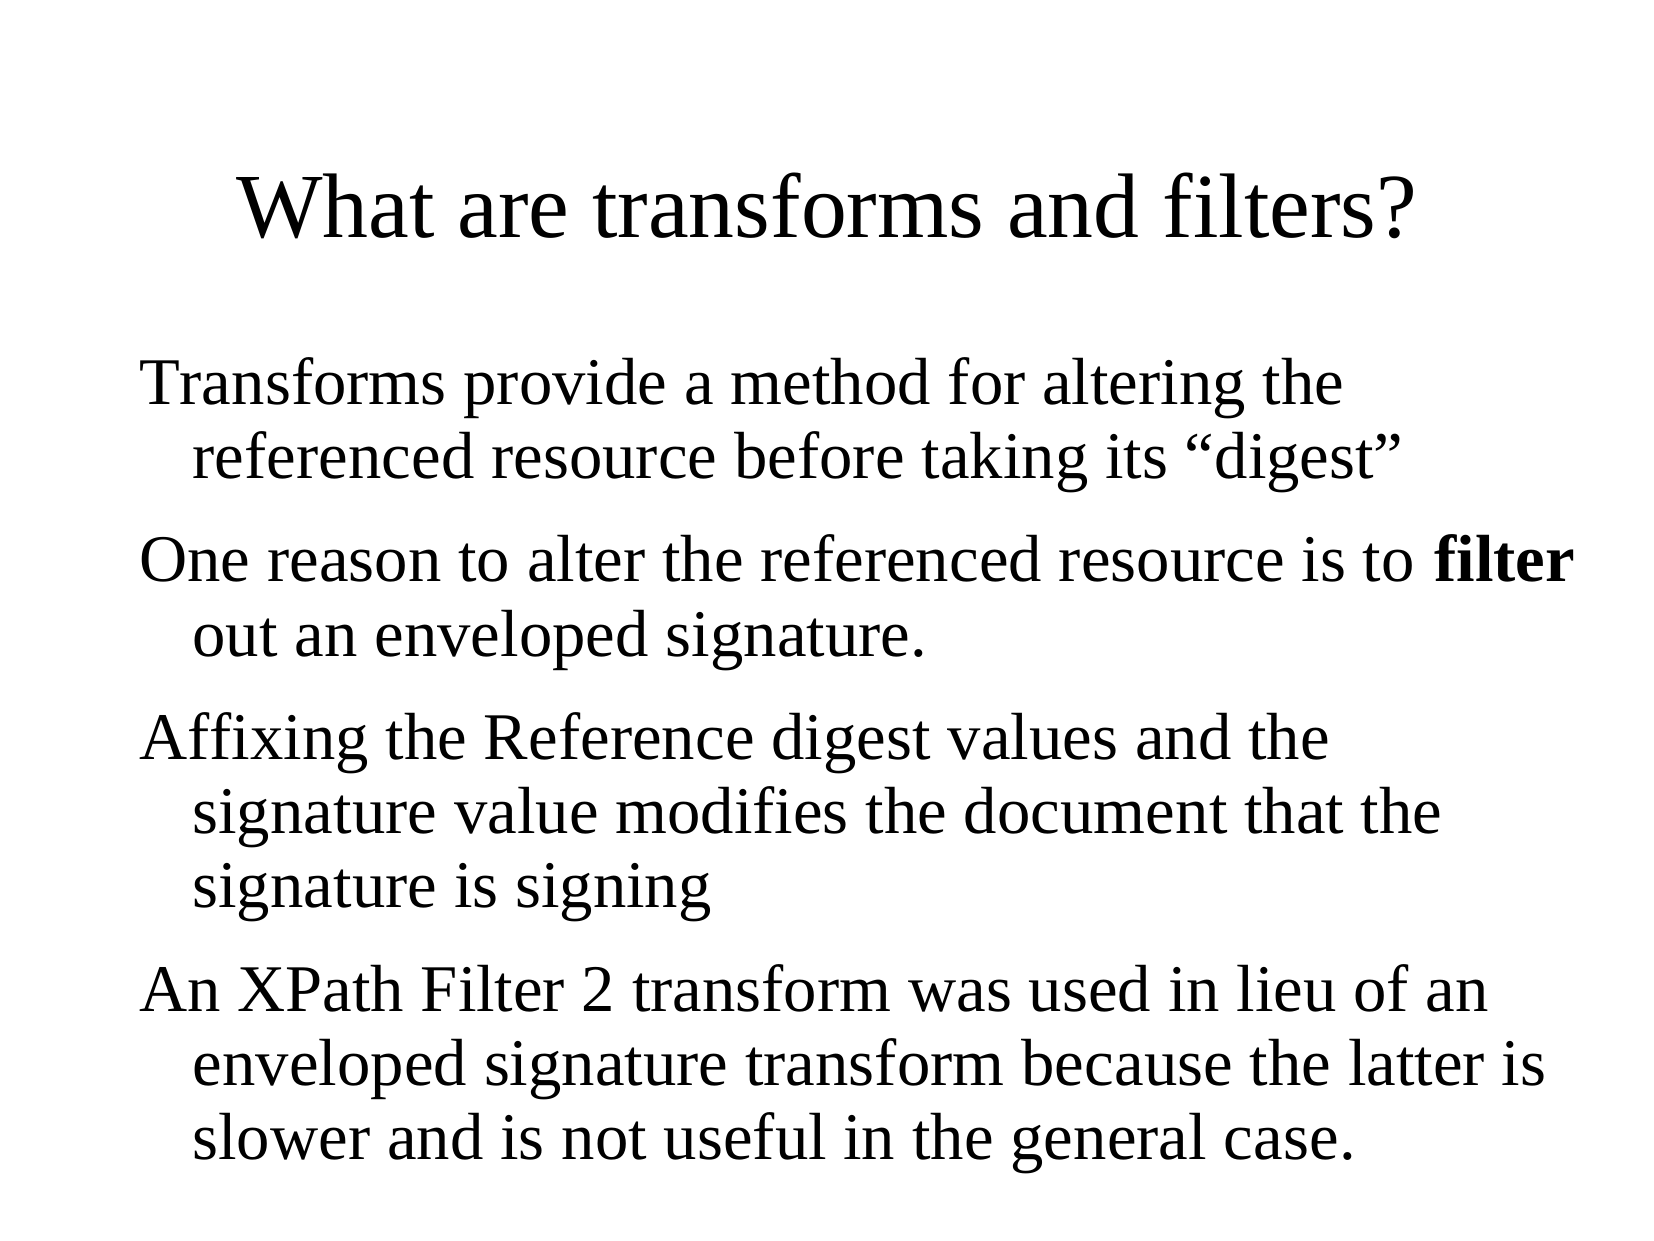

# What are transforms and filters?
Transforms provide a method for altering the referenced resource before taking its “digest”
One reason to alter the referenced resource is to filter out an enveloped signature.
Affixing the Reference digest values and the signature value modifies the document that the signature is signing
An XPath Filter 2 transform was used in lieu of an enveloped signature transform because the latter is slower and is not useful in the general case.